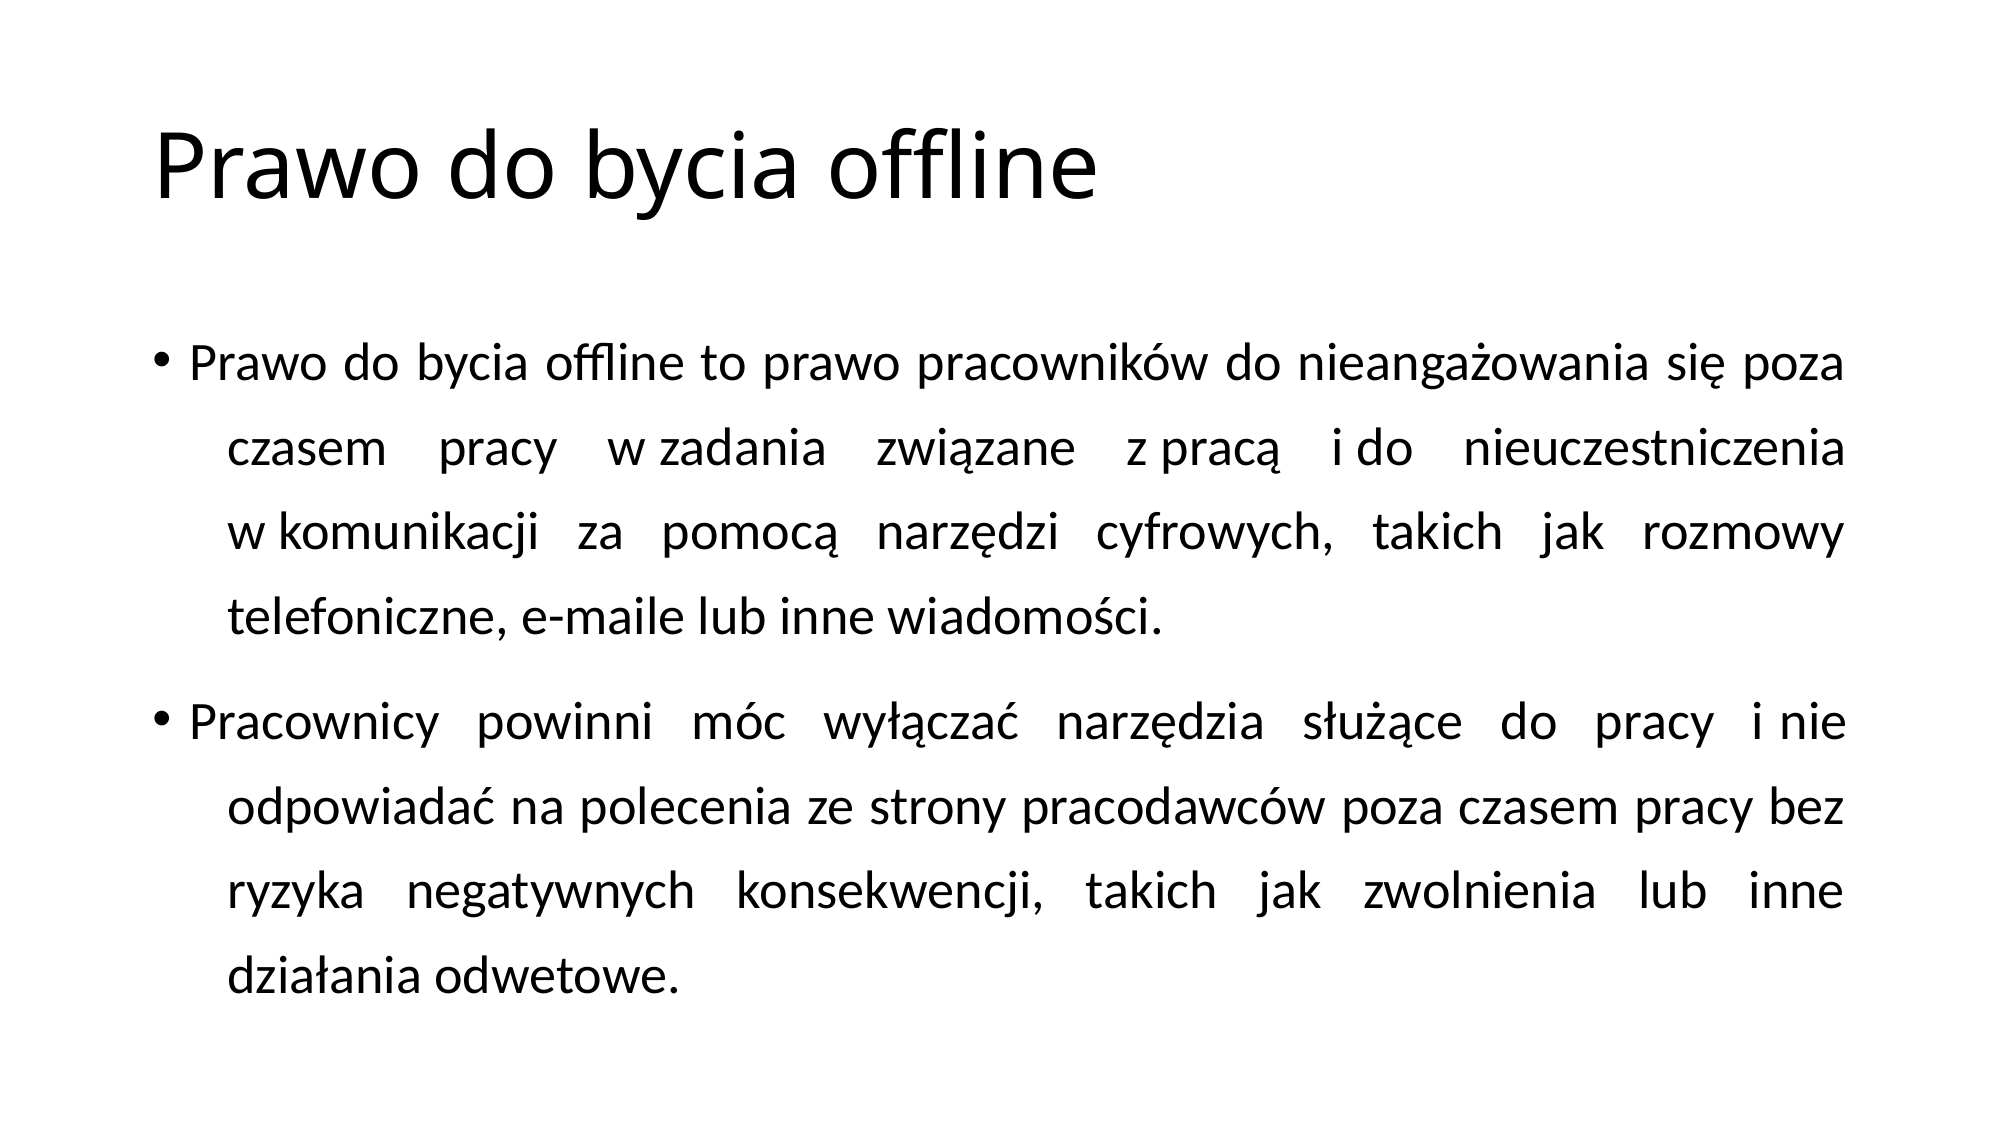

# Prawo do bycia offline
Prawo do bycia offline to prawo pracowników do nieangażowania się poza czasem pracy w zadania związane z pracą i do nieuczestniczenia w komunikacji za pomocą narzędzi cyfrowych, takich jak rozmowy telefoniczne, e-maile lub inne wiadomości.
Pracownicy powinni móc wyłączać narzędzia służące do pracy i nie odpowiadać na polecenia ze strony pracodawców poza czasem pracy bez ryzyka negatywnych konsekwencji, takich jak zwolnienia lub inne działania odwetowe.